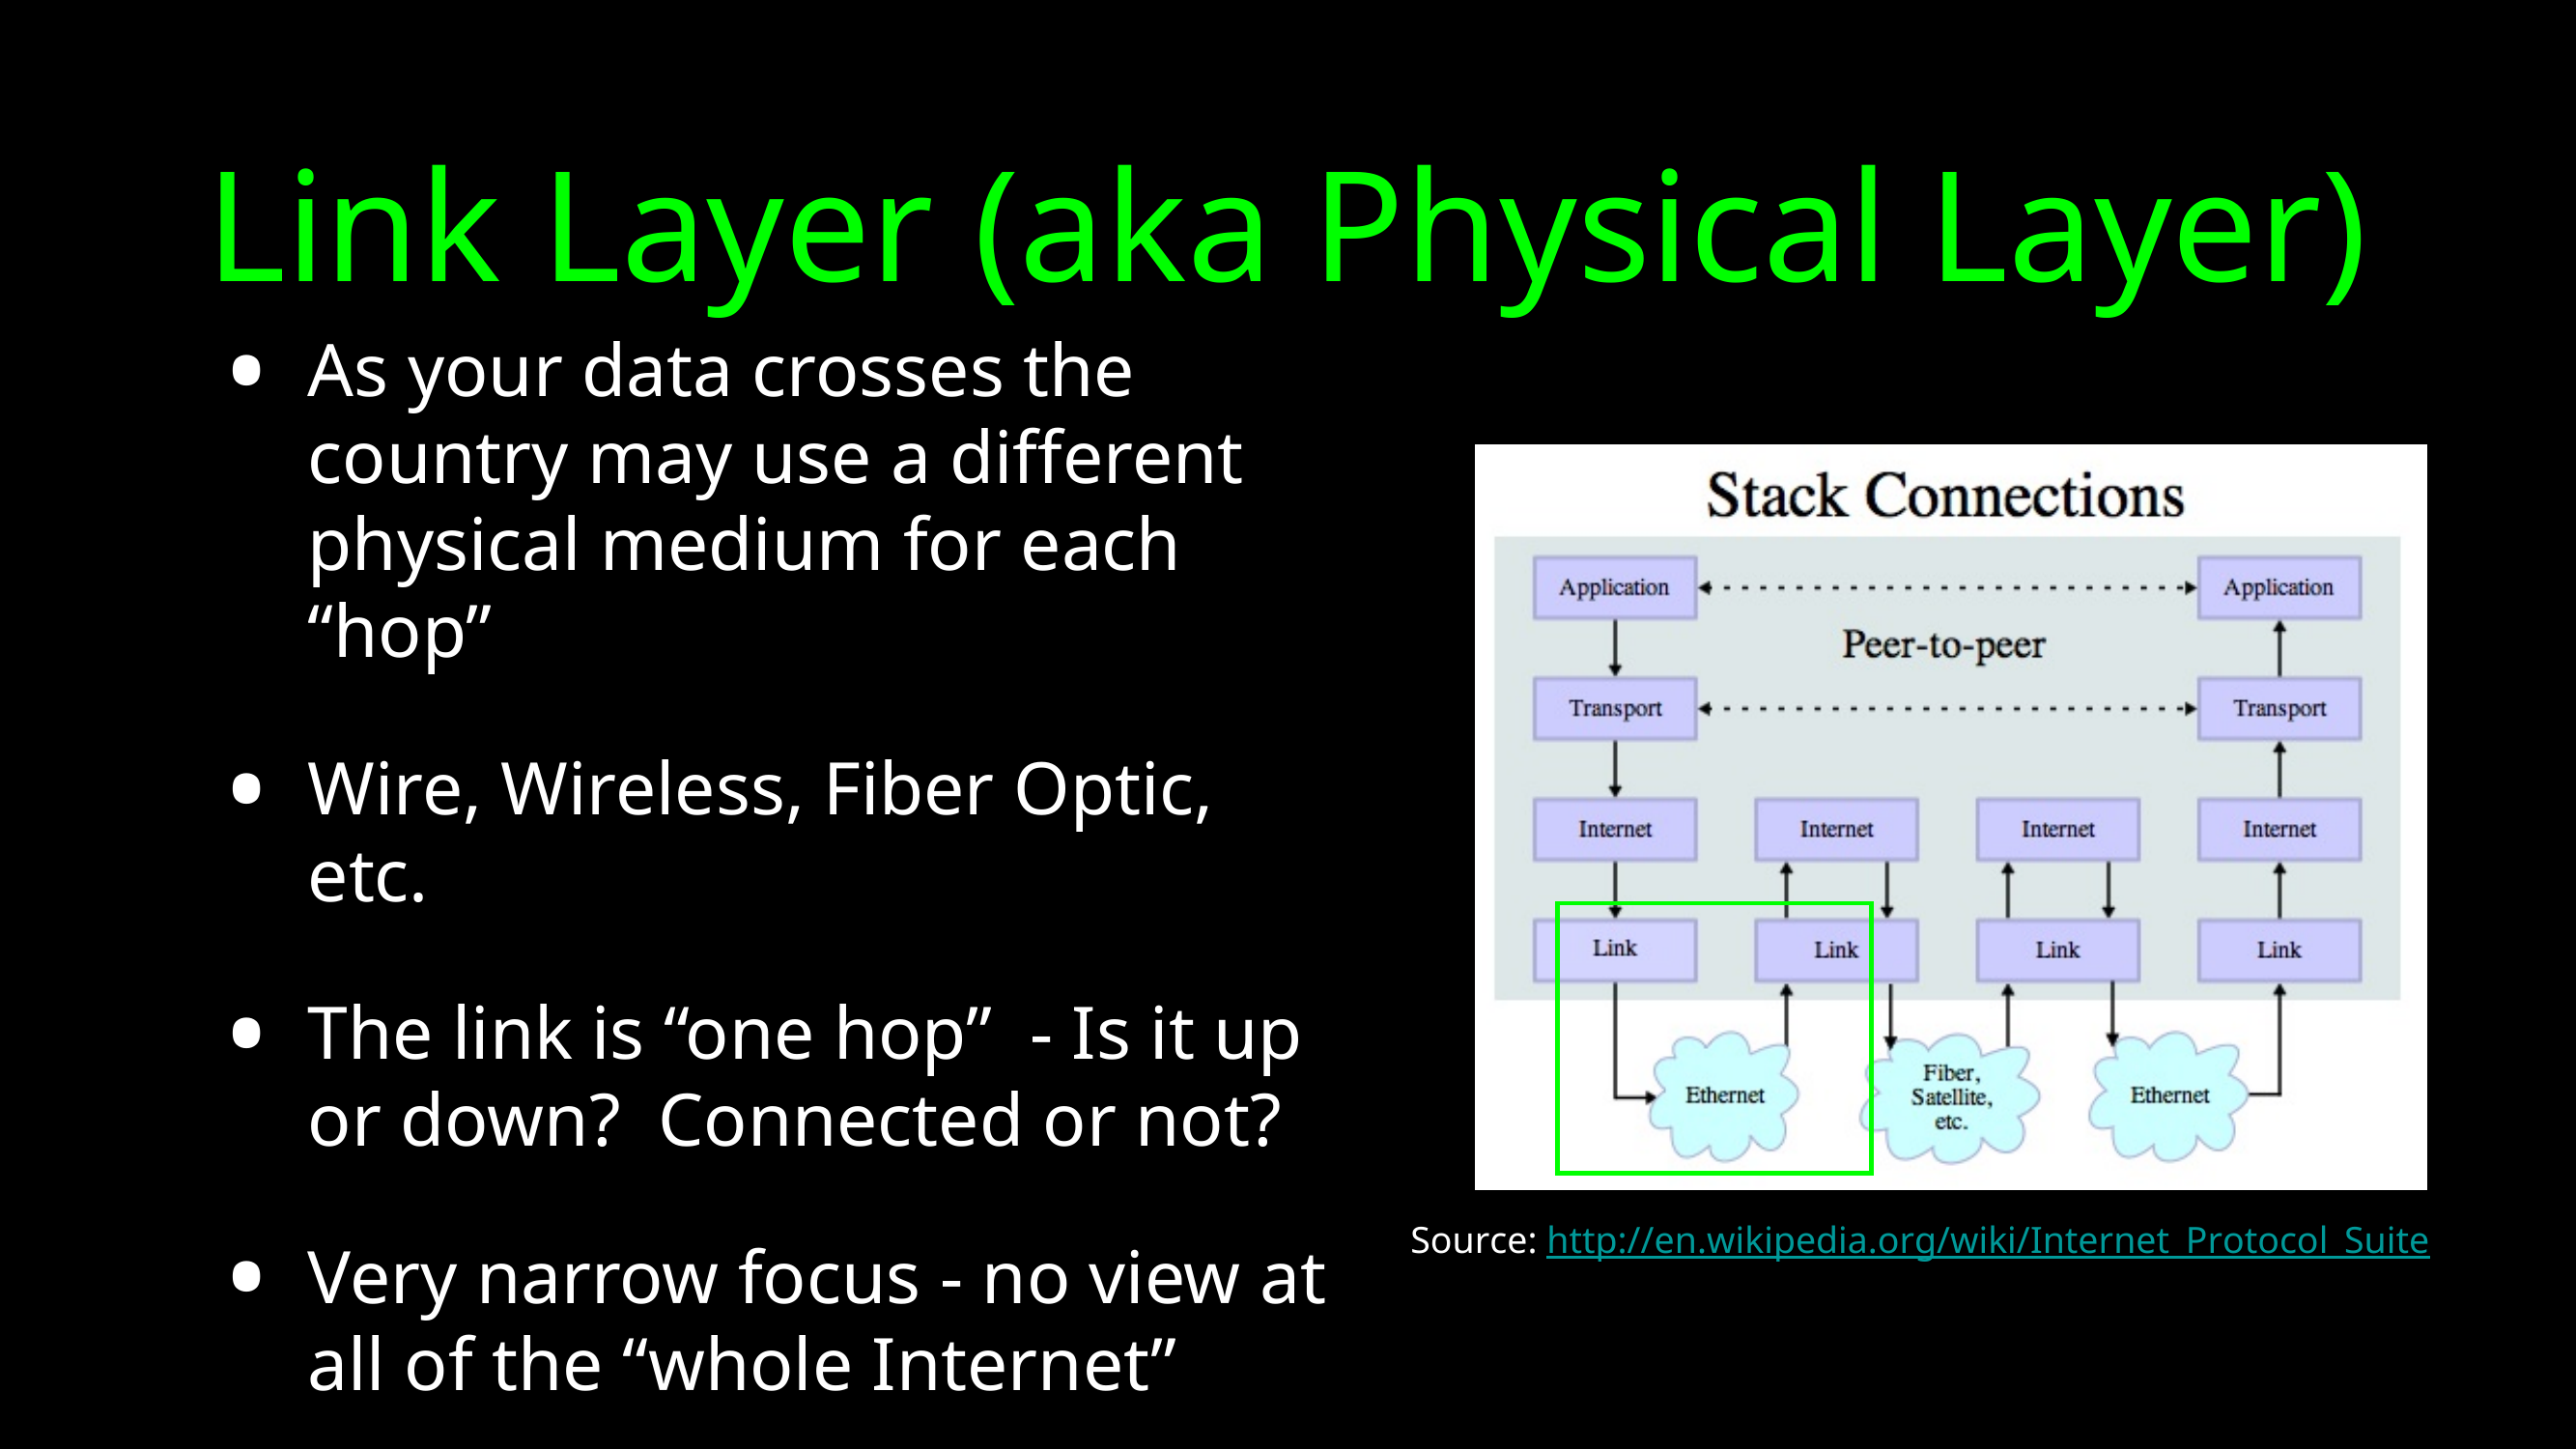

# Link Layer (aka Physical Layer)
As your data crosses the country may use a different physical medium for each “hop”
Wire, Wireless, Fiber Optic, etc.
The link is “one hop” - Is it up or down? Connected or not?
Very narrow focus - no view at all of the “whole Internet”
Source: http://en.wikipedia.org/wiki/Internet_Protocol_Suite